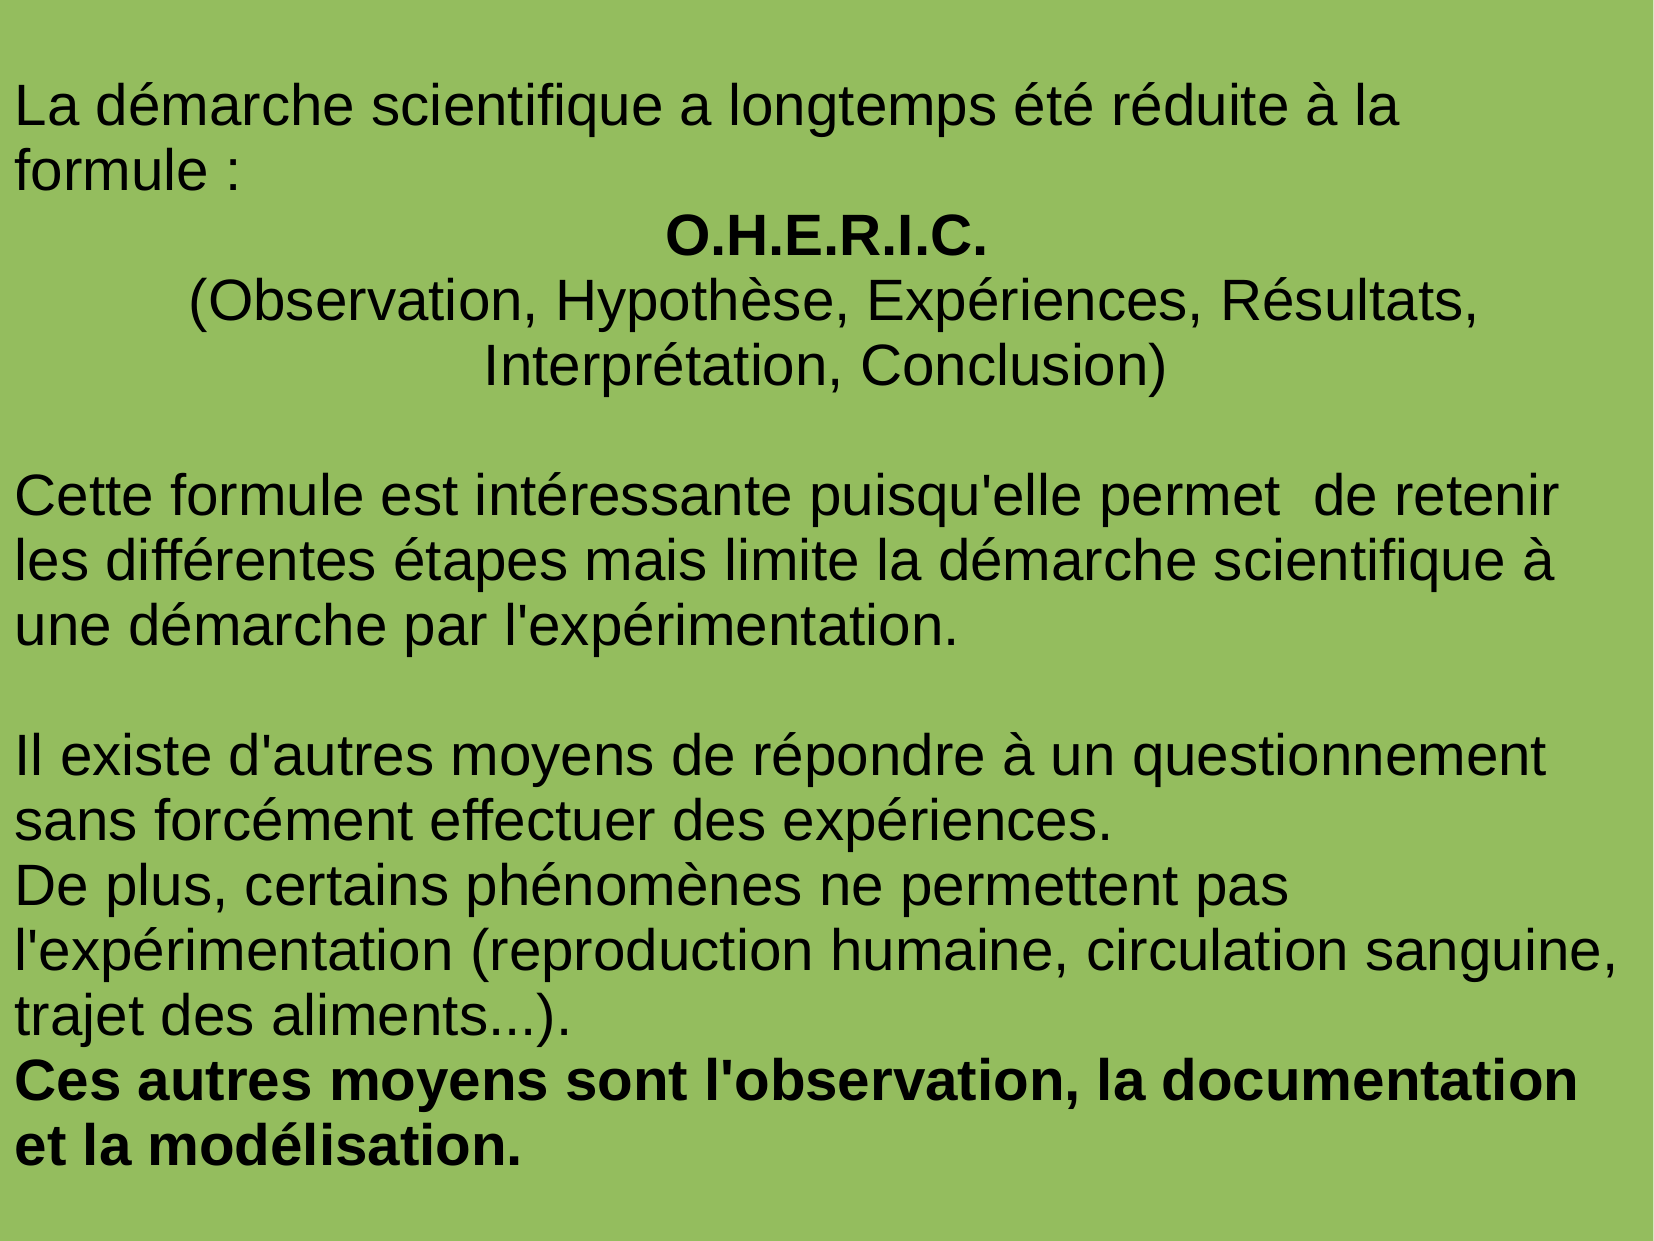

La démarche scientifique a longtemps été réduite à la formule :
O.H.E.R.I.C.
 (Observation, Hypothèse, Expériences, Résultats, Interprétation, Conclusion)
Cette formule est intéressante puisqu'elle permet de retenir les différentes étapes mais limite la démarche scientifique à une démarche par l'expérimentation.
Il existe d'autres moyens de répondre à un questionnement sans forcément effectuer des expériences.
De plus, certains phénomènes ne permettent pas l'expérimentation (reproduction humaine, circulation sanguine, trajet des aliments...).
Ces autres moyens sont l'observation, la documentation et la modélisation.